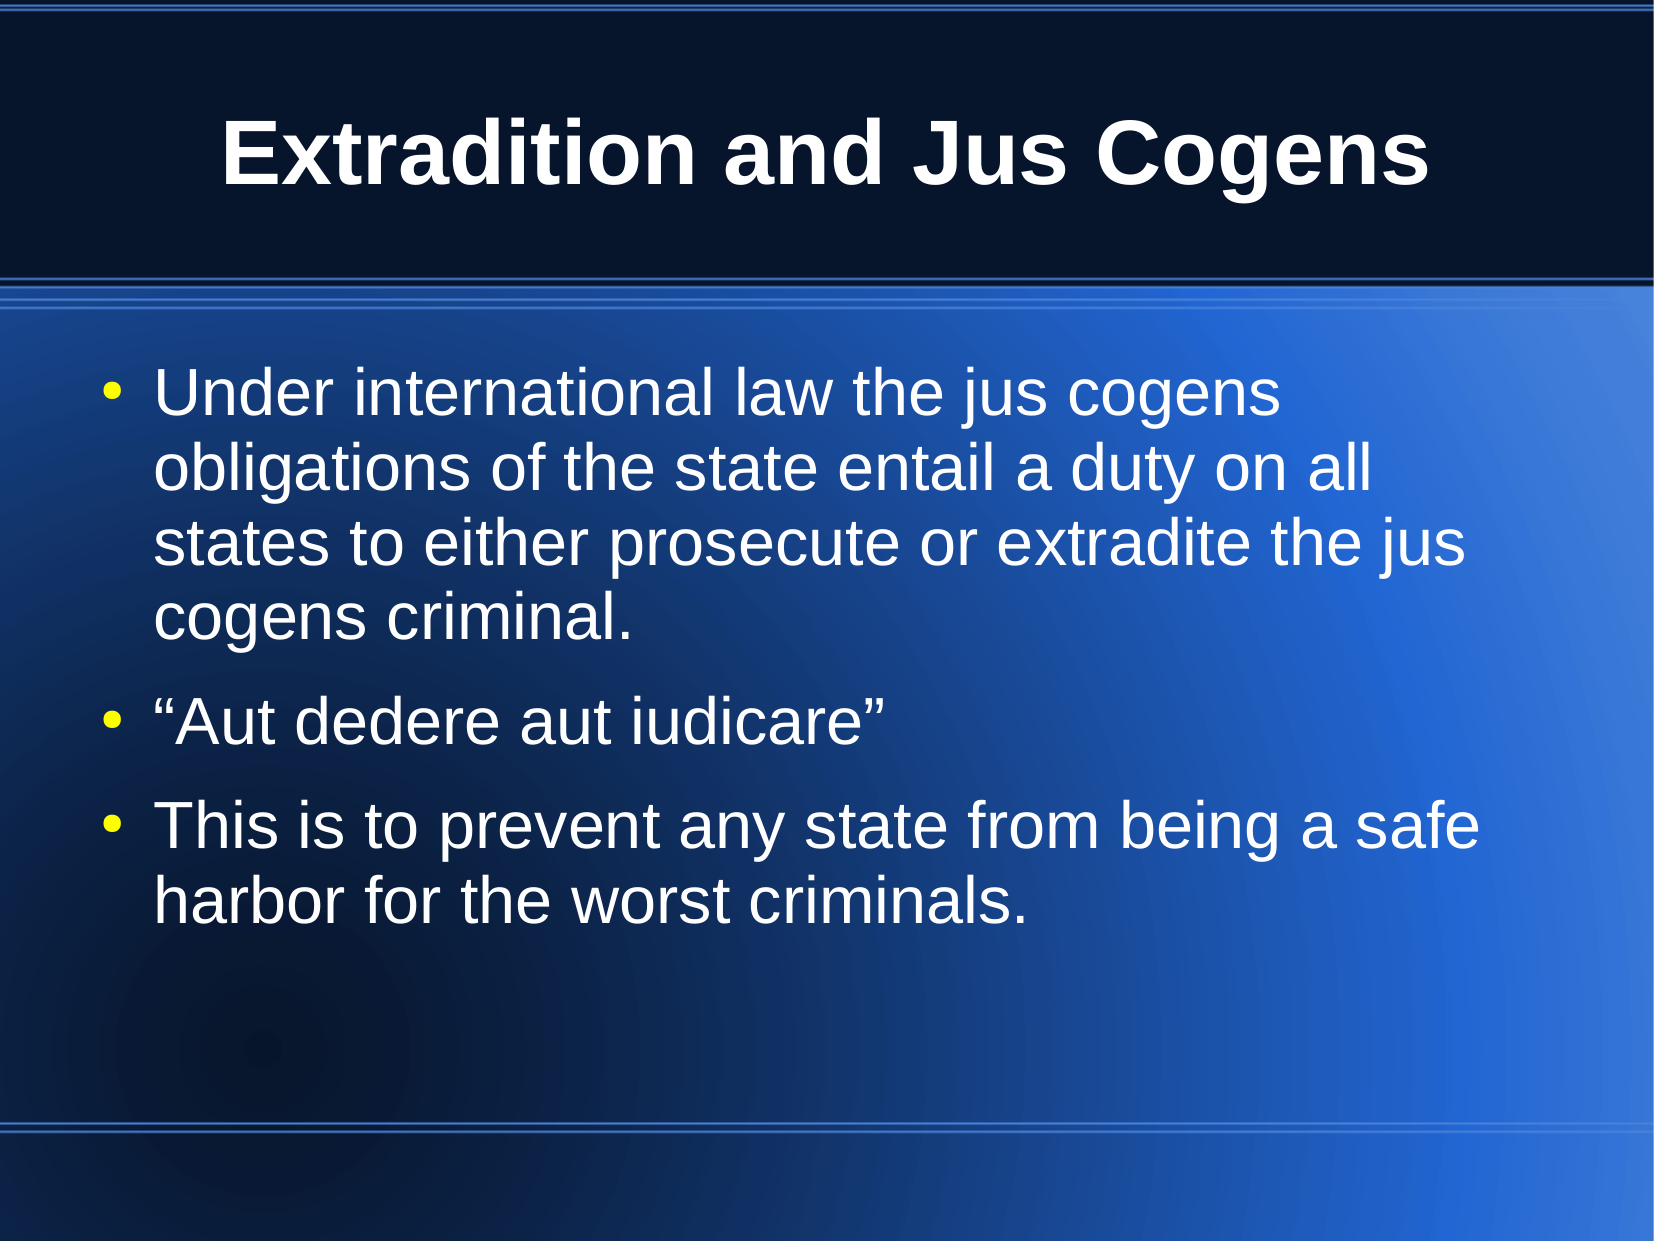

# Extradition and Jus Cogens
Under international law the jus cogens obligations of the state entail a duty on all states to either prosecute or extradite the jus cogens criminal.
“Aut dedere aut iudicare”
This is to prevent any state from being a safe harbor for the worst criminals.